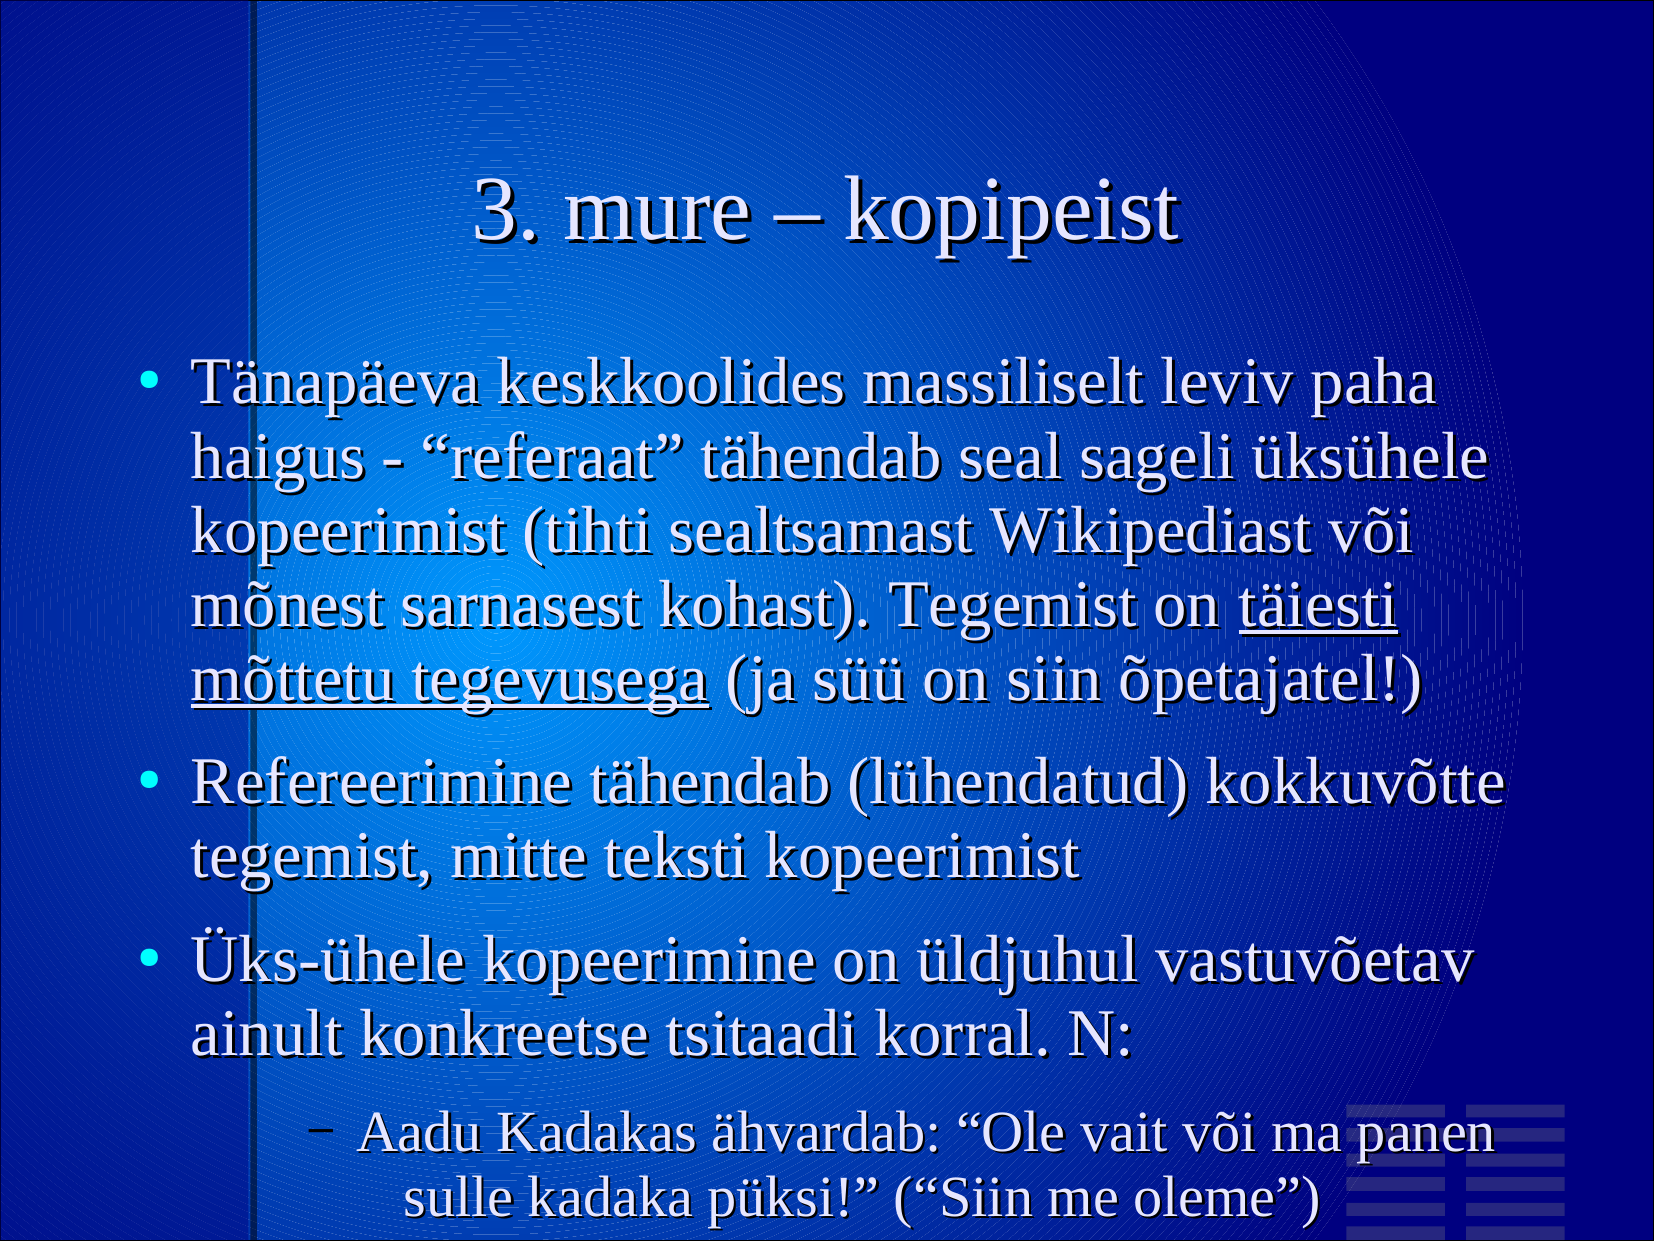

# 3. mure – kopipeist
Tänapäeva keskkoolides massiliselt leviv paha haigus - “referaat” tähendab seal sageli üksühele kopeerimist (tihti sealtsamast Wikipediast või mõnest sarnasest kohast). Tegemist on täiesti mõttetu tegevusega (ja süü on siin õpetajatel!)
Refereerimine tähendab (lühendatud) kokkuvõtte tegemist, mitte teksti kopeerimist
Üks-ühele kopeerimine on üldjuhul vastuvõetav ainult konkreetse tsitaadi korral. N:
Aadu Kadakas ähvardab: “Ole vait või ma panen sulle kadaka püksi!” (“Siin me oleme”)